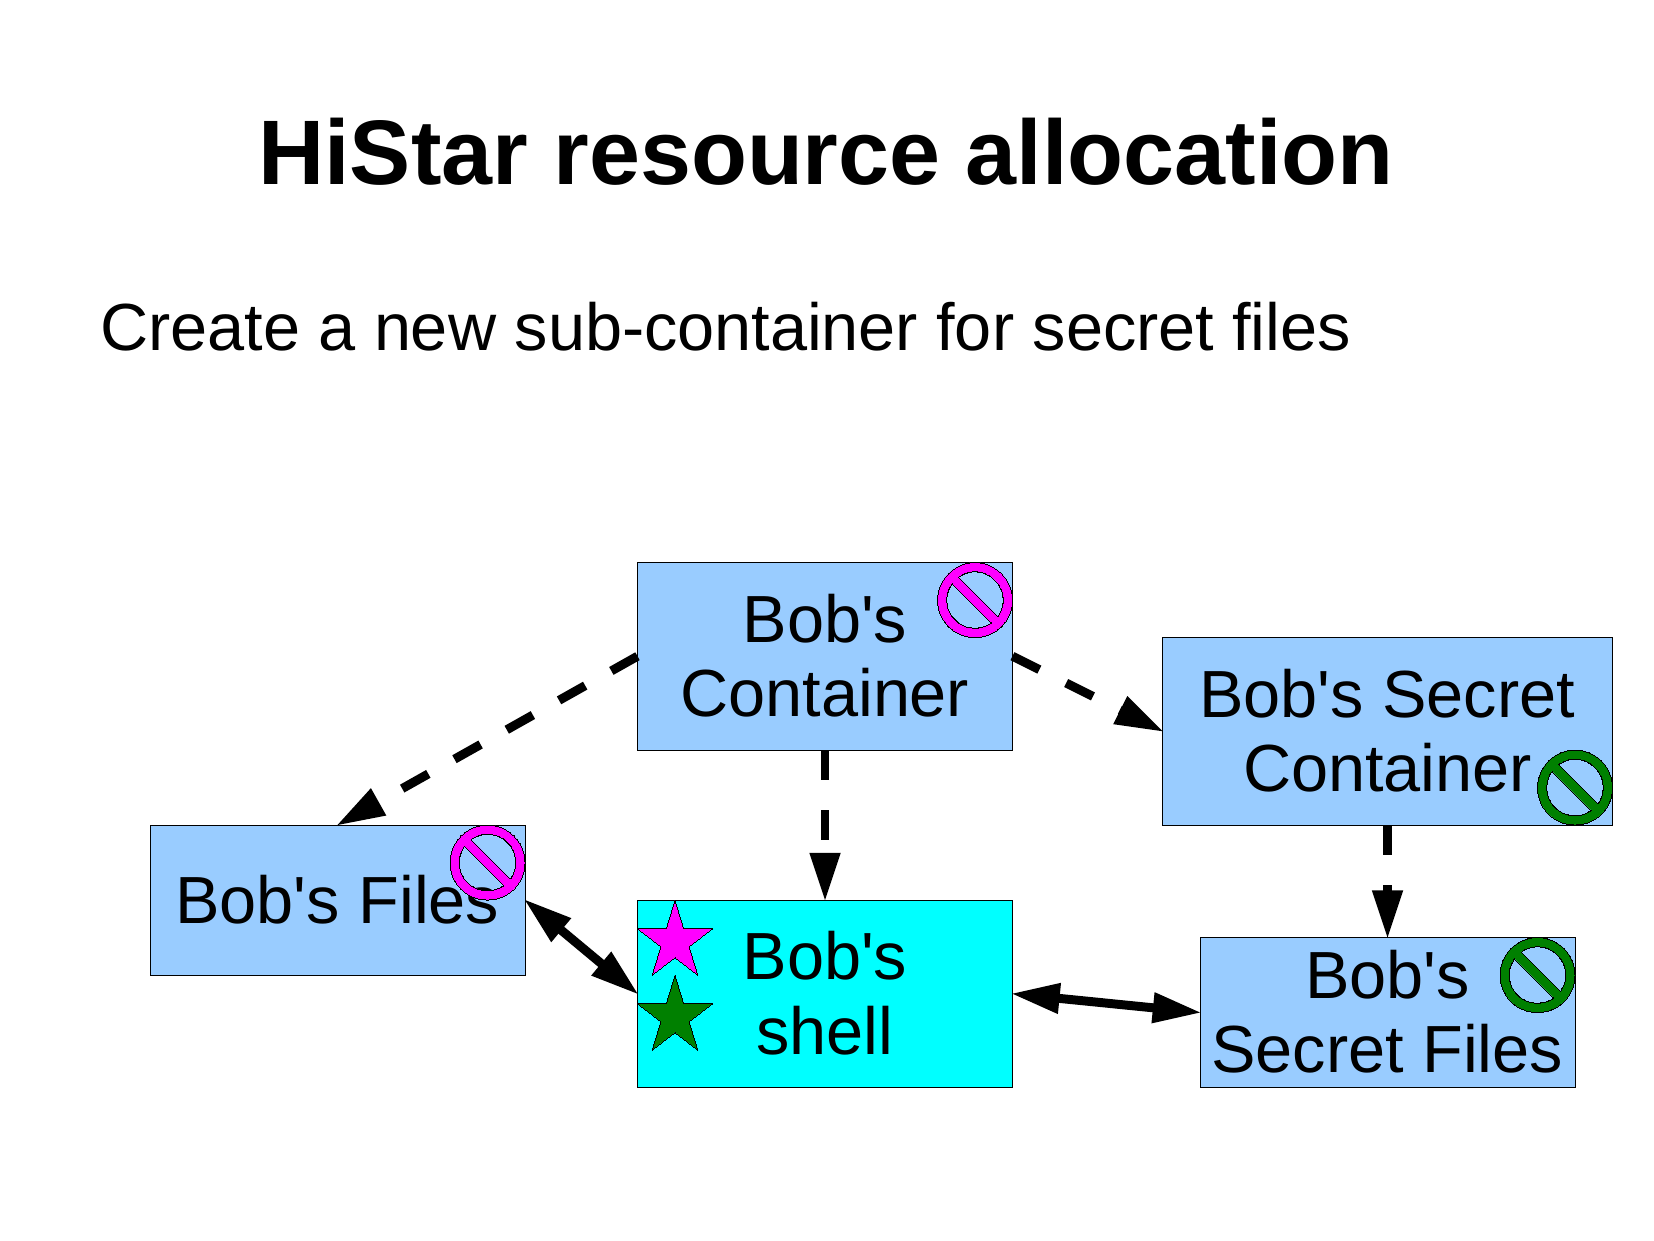

# HiStar resource allocation
Create a new sub-container for secret files
Bob's
Container
Bob's Secret
Container
Bob's Files
Bob's
shell
Bob's
Secret Files